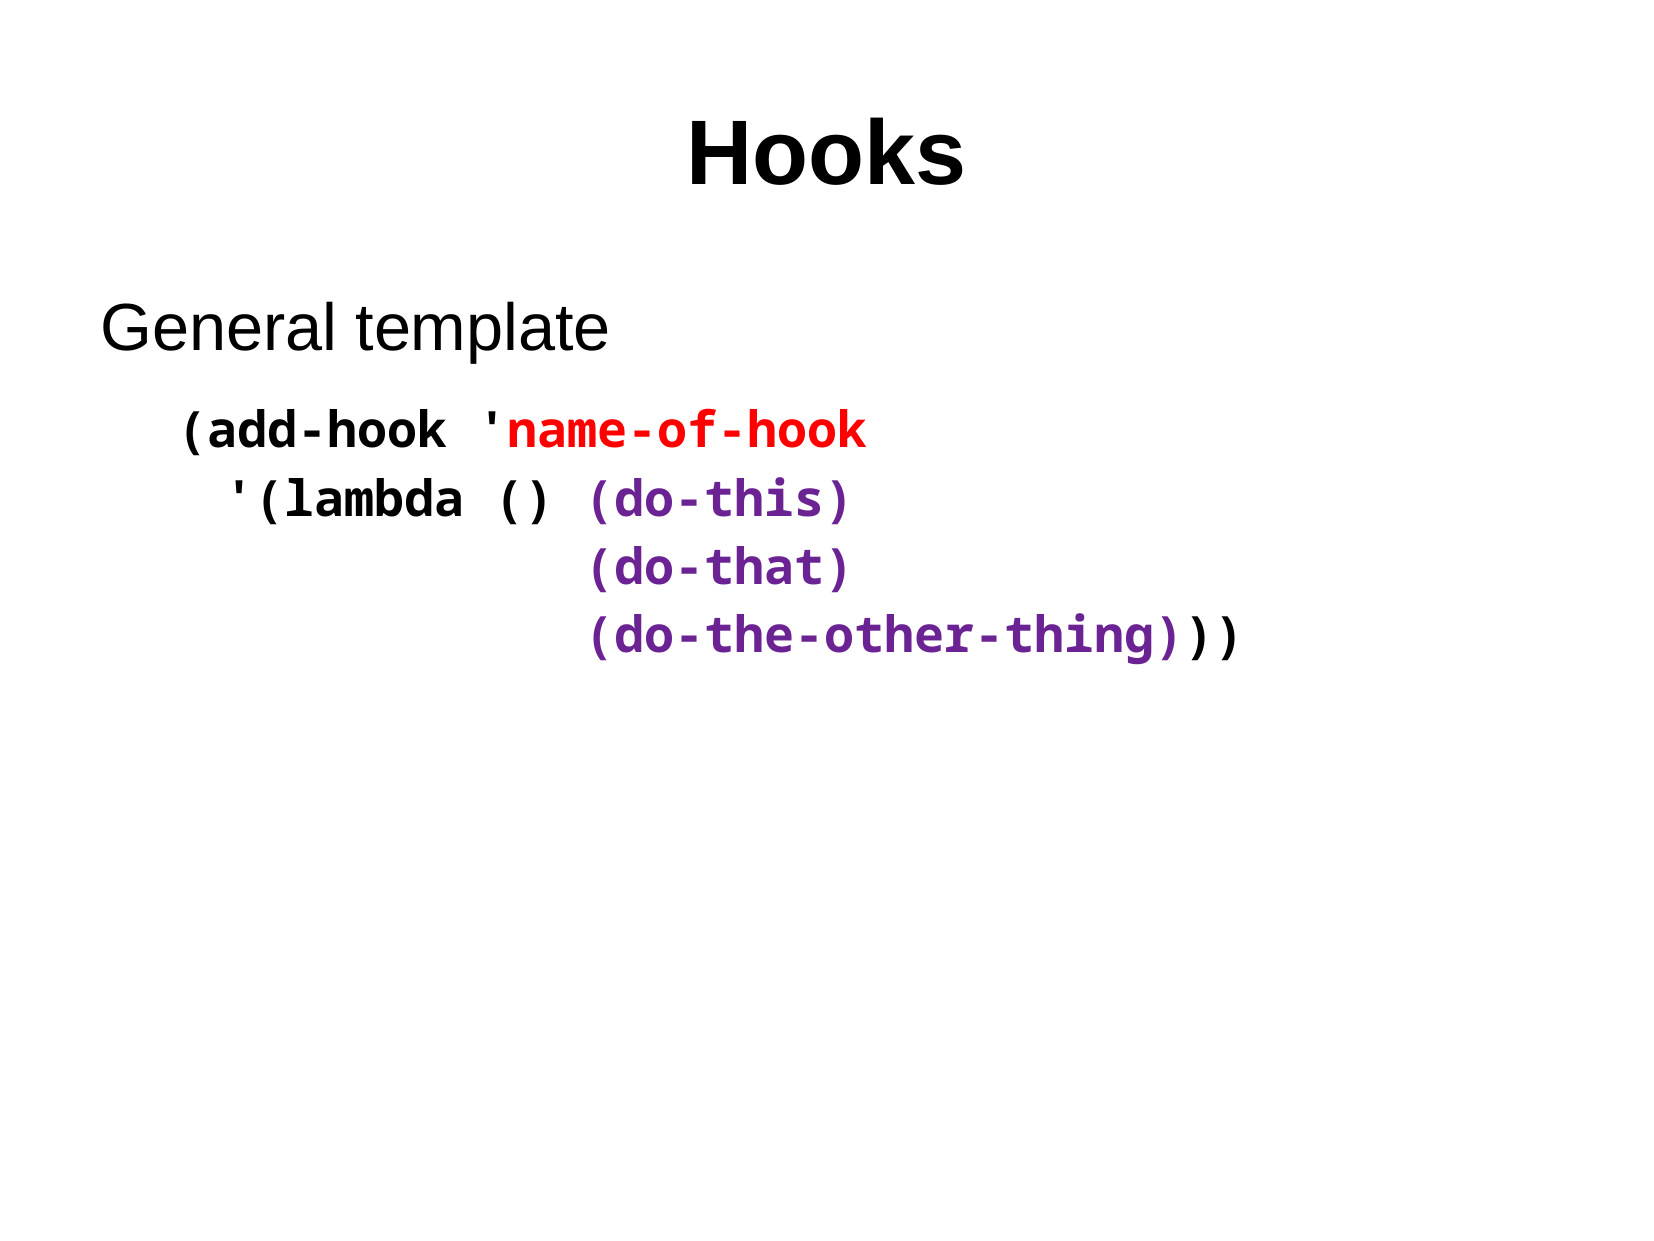

# Hooks
General template
(add-hook 'name-of-hook
'(lambda () (do-this)
 (do-that)
 (do-the-other-thing)))